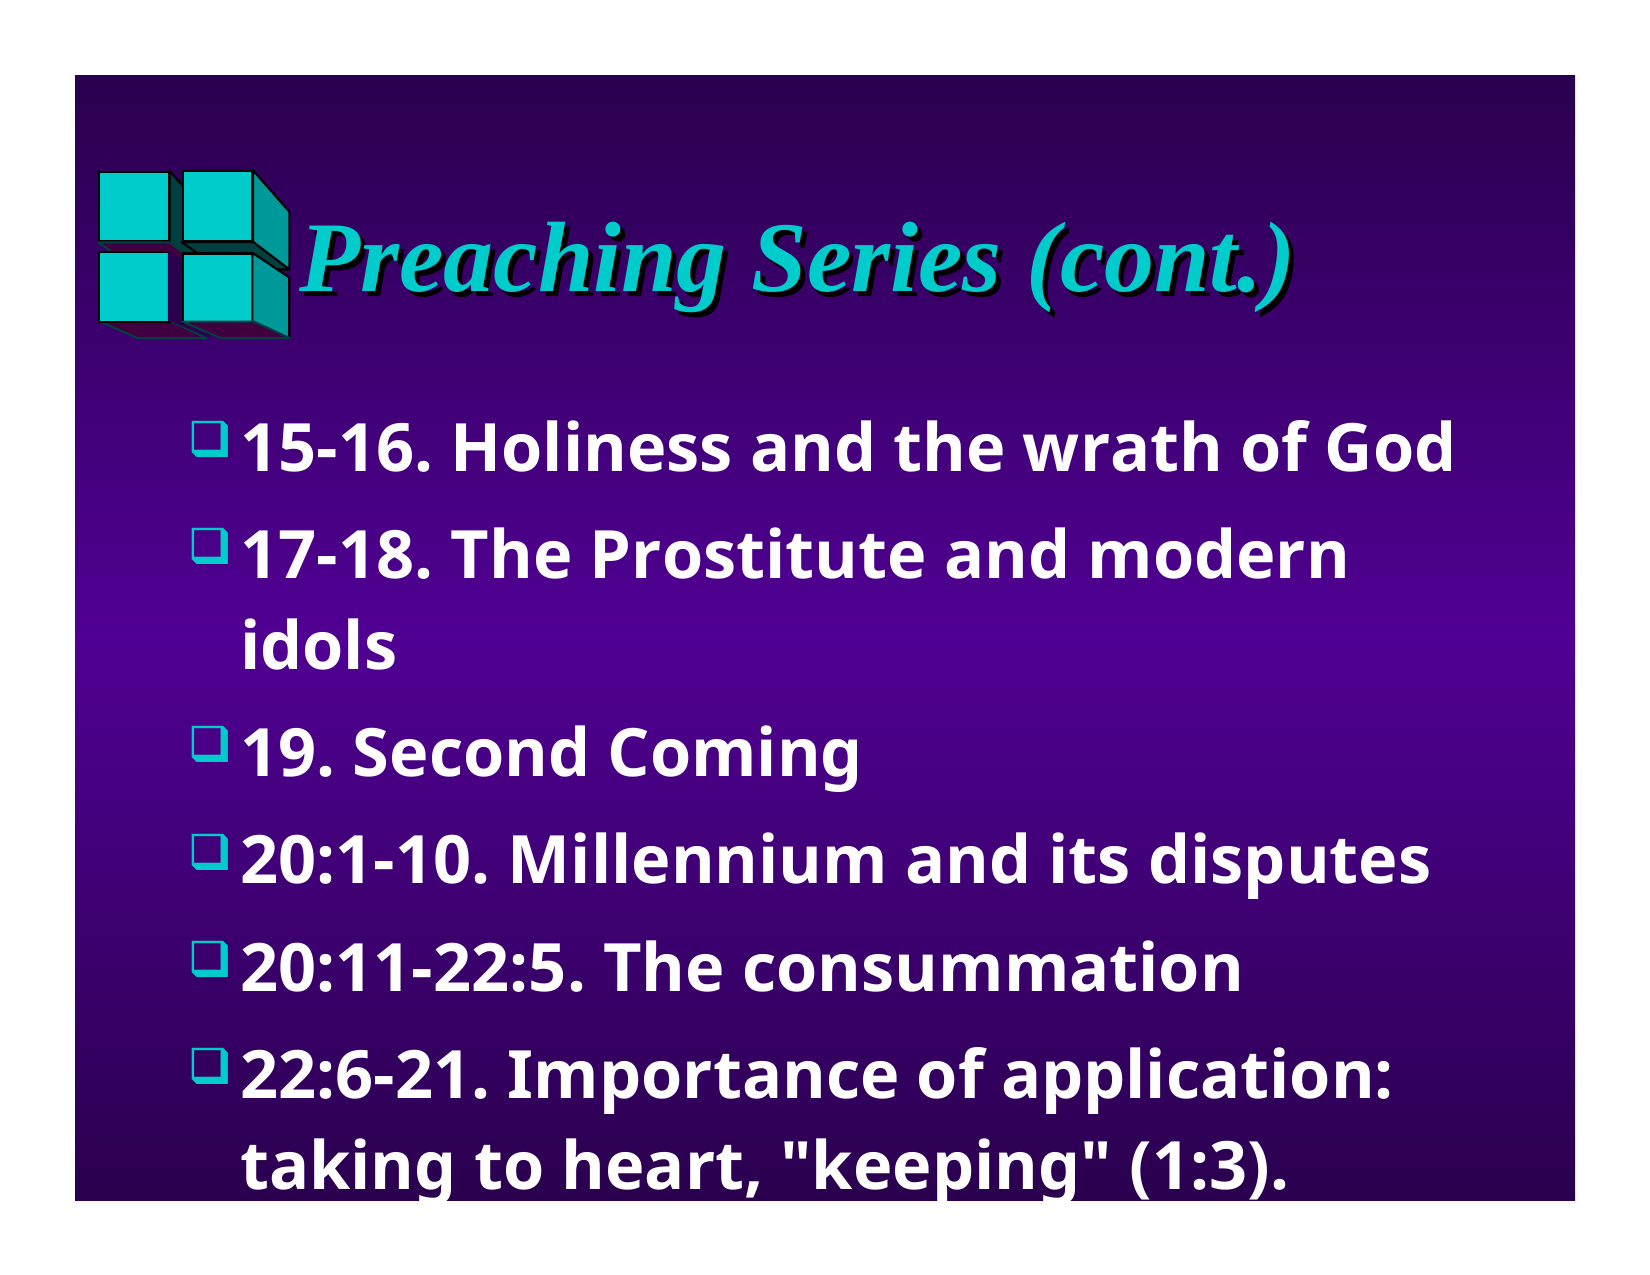

# Preaching Series (cont.)
15-16. Holiness and the wrath of God
17-18. The Prostitute and modern idols
19. Second Coming
20:1-10. Millennium and its disputes
20:11-22:5. The consummation
22:6-21. Importance of application: taking to heart, "keeping" (1:3).